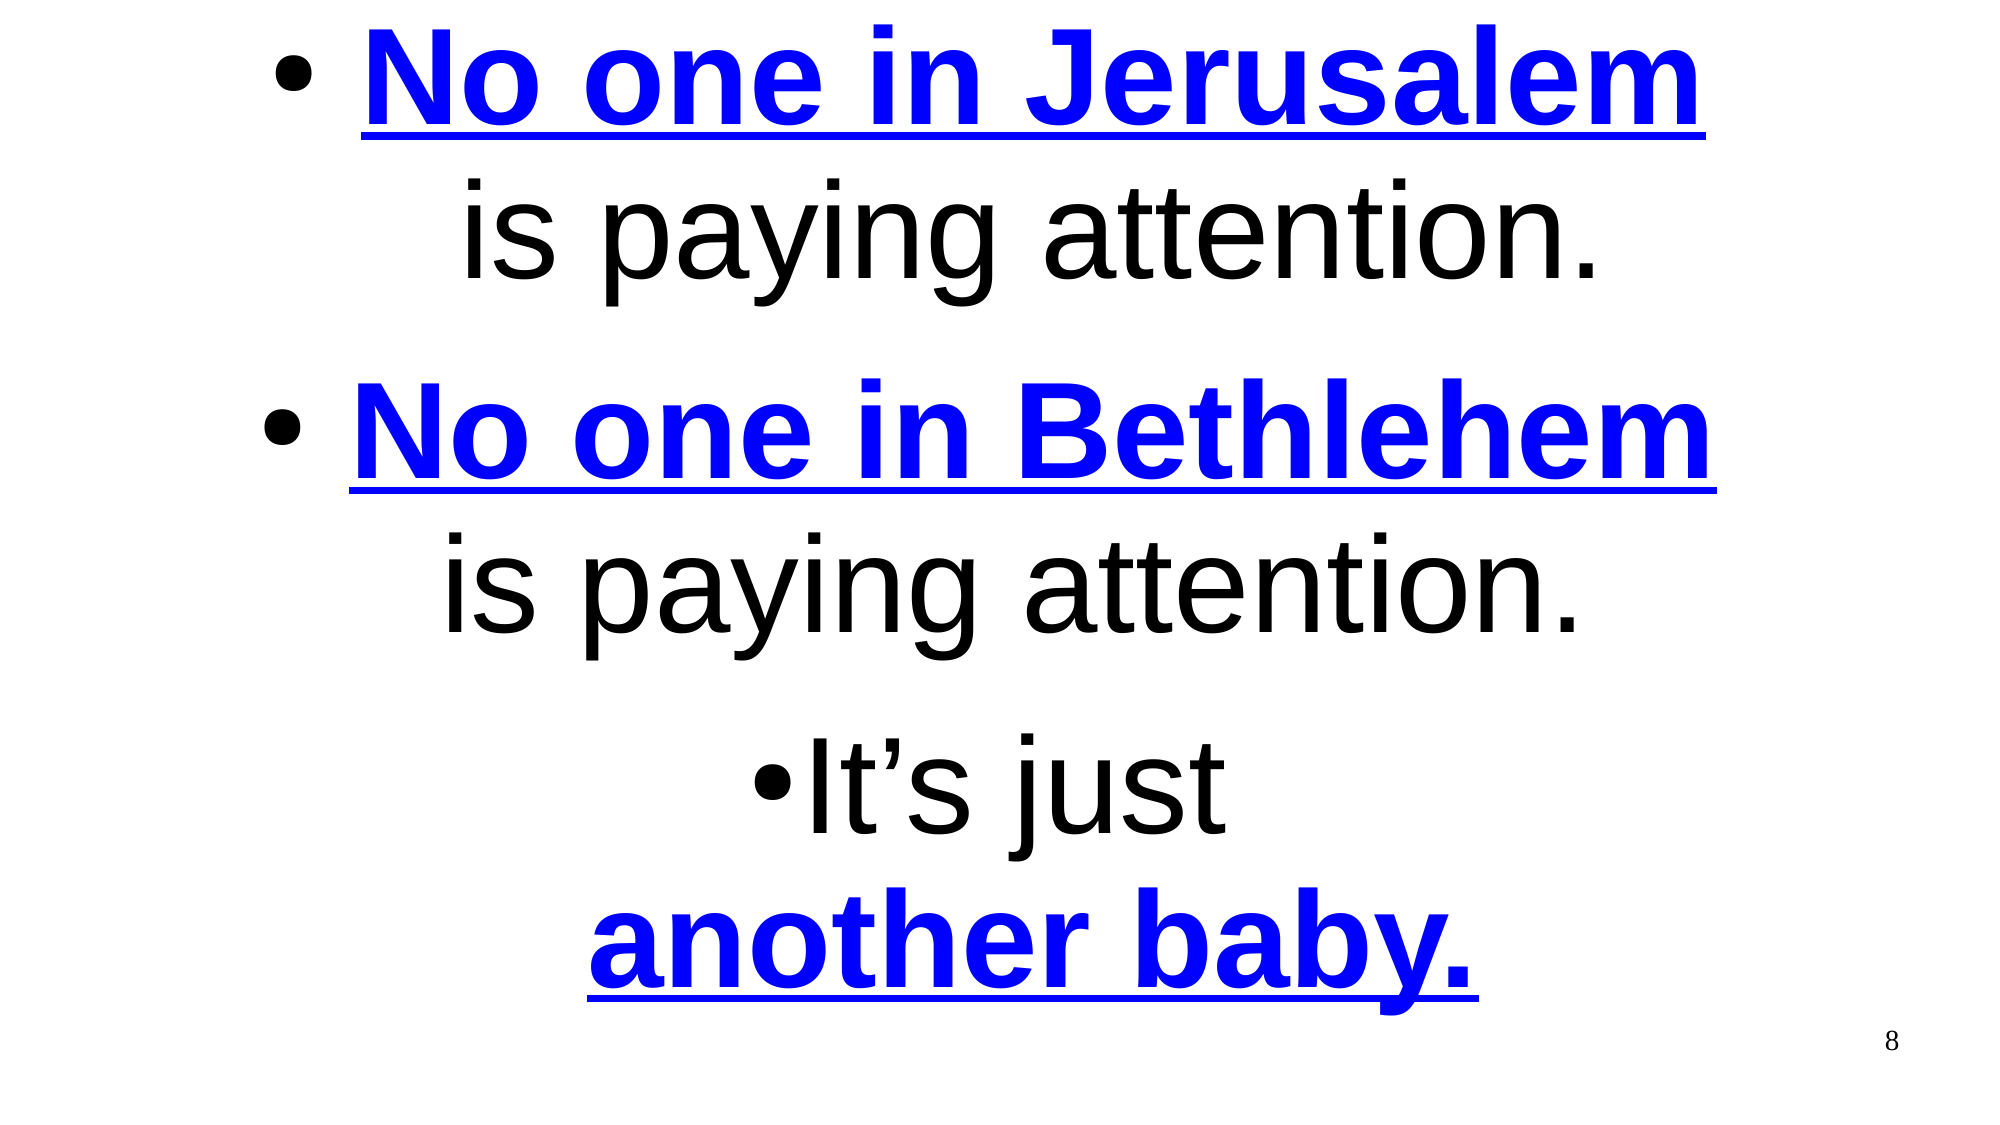

# No one in Jerusalem is paying attention.
 No one in Bethlehem
is paying attention.
It’s just
another baby.
8